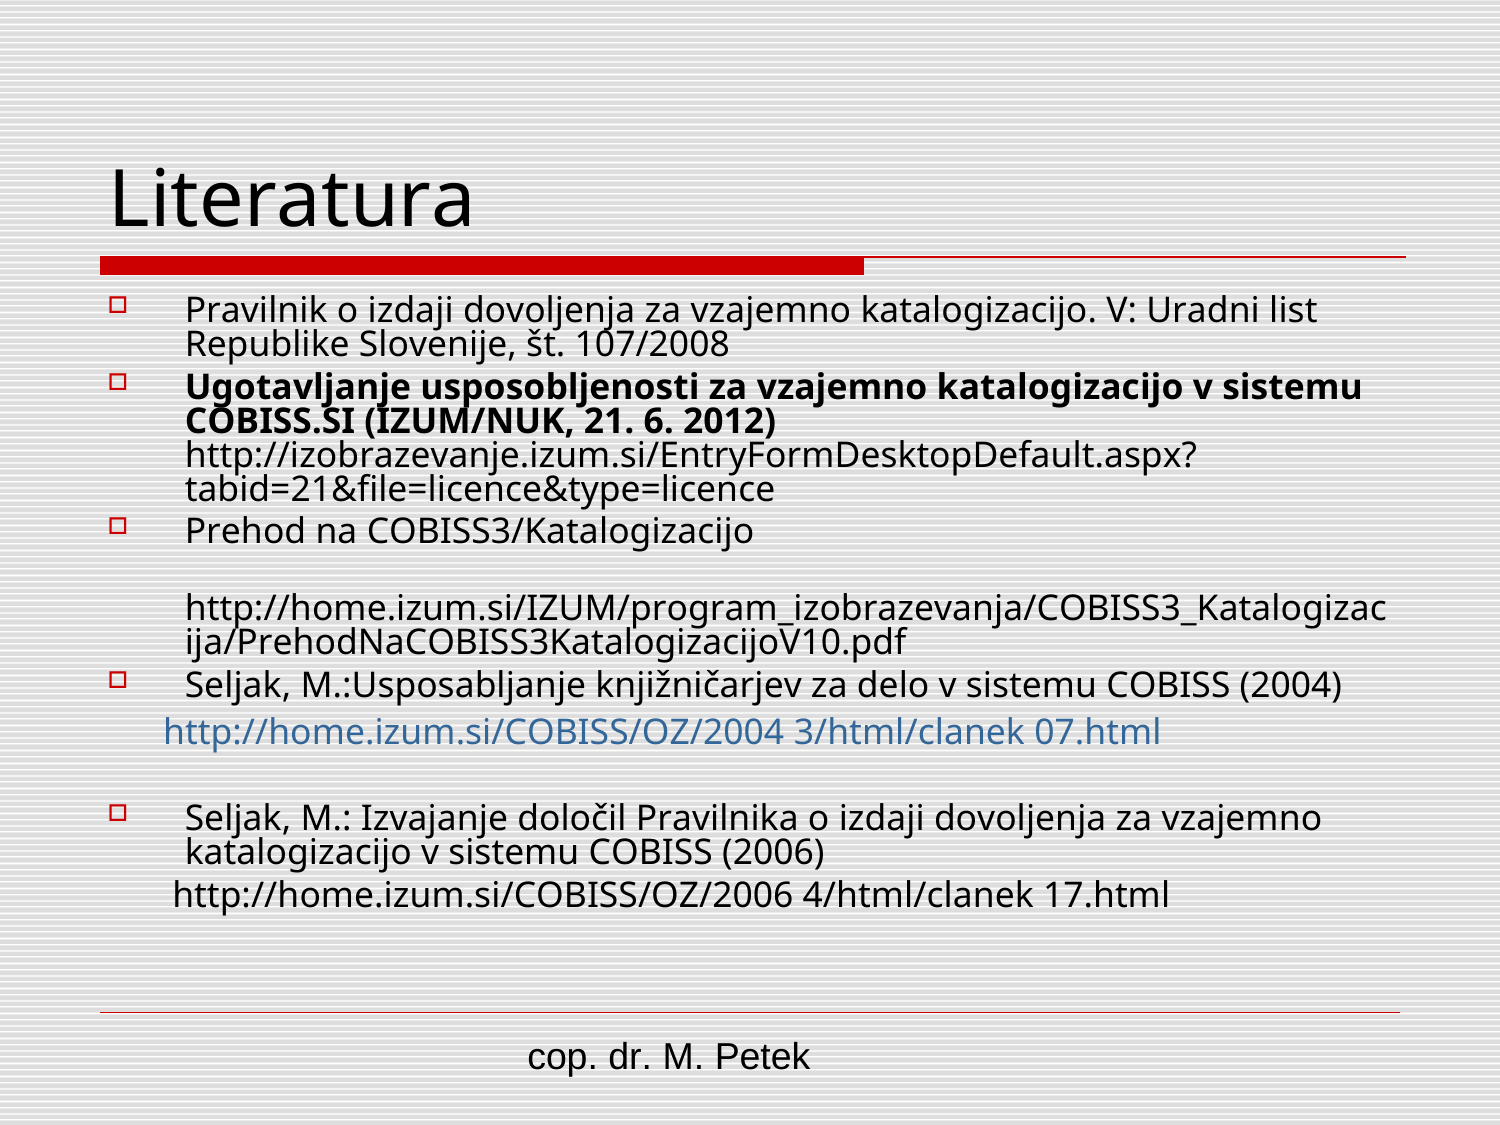

# Literatura
Pravilnik o izdaji dovoljenja za vzajemno katalogizacijo. V: Uradni list Republike Slovenije, št. 107/2008
Ugotavljanje usposobljenosti za vzajemno katalogizacijo v sistemu COBISS.SI (IZUM/NUK, 21. 6. 2012) http://izobrazevanje.izum.si/EntryFormDesktopDefault.aspx?tabid=21&file=licence&type=licence
Prehod na COBISS3/Katalogizacijo
 http://home.izum.si/IZUM/program_izobrazevanja/COBISS3_Katalogizacija/PrehodNaCOBISS3KatalogizacijoV10.pdf
Seljak, M.:Usposabljanje knjižničarjev za delo v sistemu COBISS (2004)
 http://home.izum.si/COBISS/OZ/2004 3/html/clanek 07.html
Seljak, M.: Izvajanje določil Pravilnika o izdaji dovoljenja za vzajemno katalogizacijo v sistemu COBISS (2006)
 http://home.izum.si/COBISS/OZ/2006 4/html/clanek 17.html
cop. dr. M. Petek